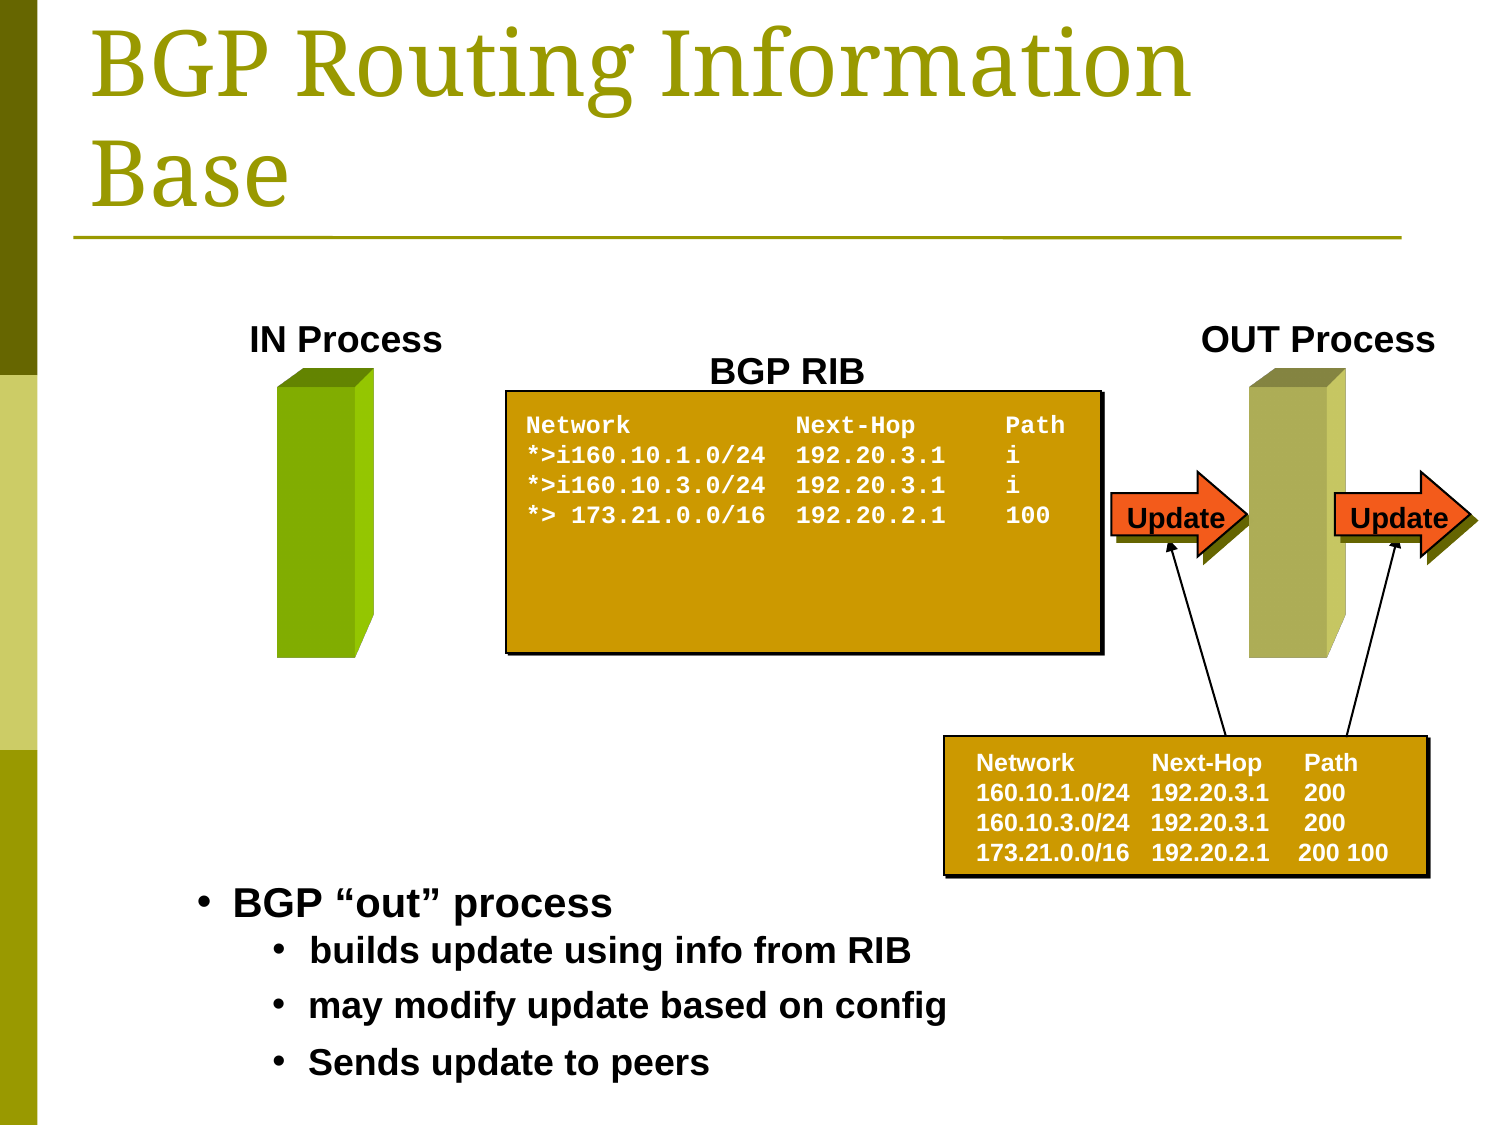

# BGP Routing Information Base
IN Process
OUT Process
BGP RIB
Network Next-Hop Path
*>i160.10.1.0/24 192.20.3.1 i
*>i160.10.3.0/24 192.20.3.1 i
Update
Update
 > 173.21.0.0/16 192.20.2.1 100
*
Network Next-Hop Path
160.10.1.0/24 192.20.3.1 200
160.10.3.0/24 192.20.3.1 200
173.21.0.0/16 192.20.2.1 200 100
BGP “out” process
builds update using info from RIB
may modify update based on config
Sends update to peers